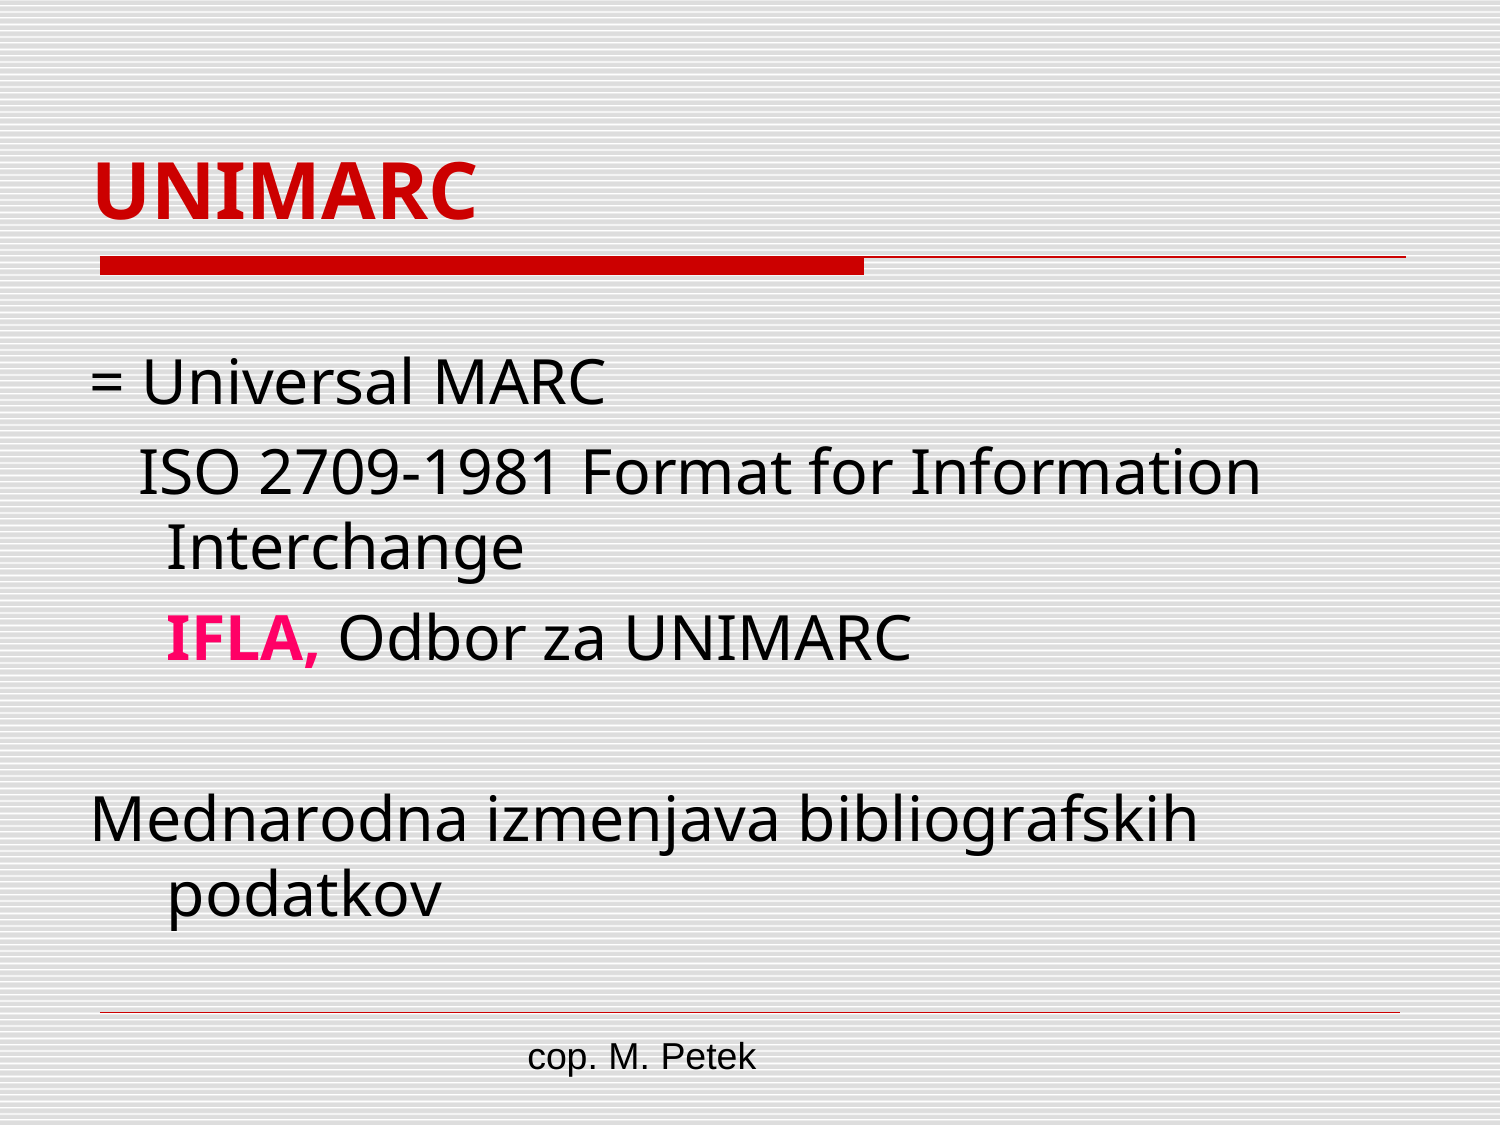

# UNIMARC
= Universal MARC
 ISO 2709-1981 Format for Information Interchange
	IFLA, Odbor za UNIMARC
Mednarodna izmenjava bibliografskih podatkov
cop. M. Petek